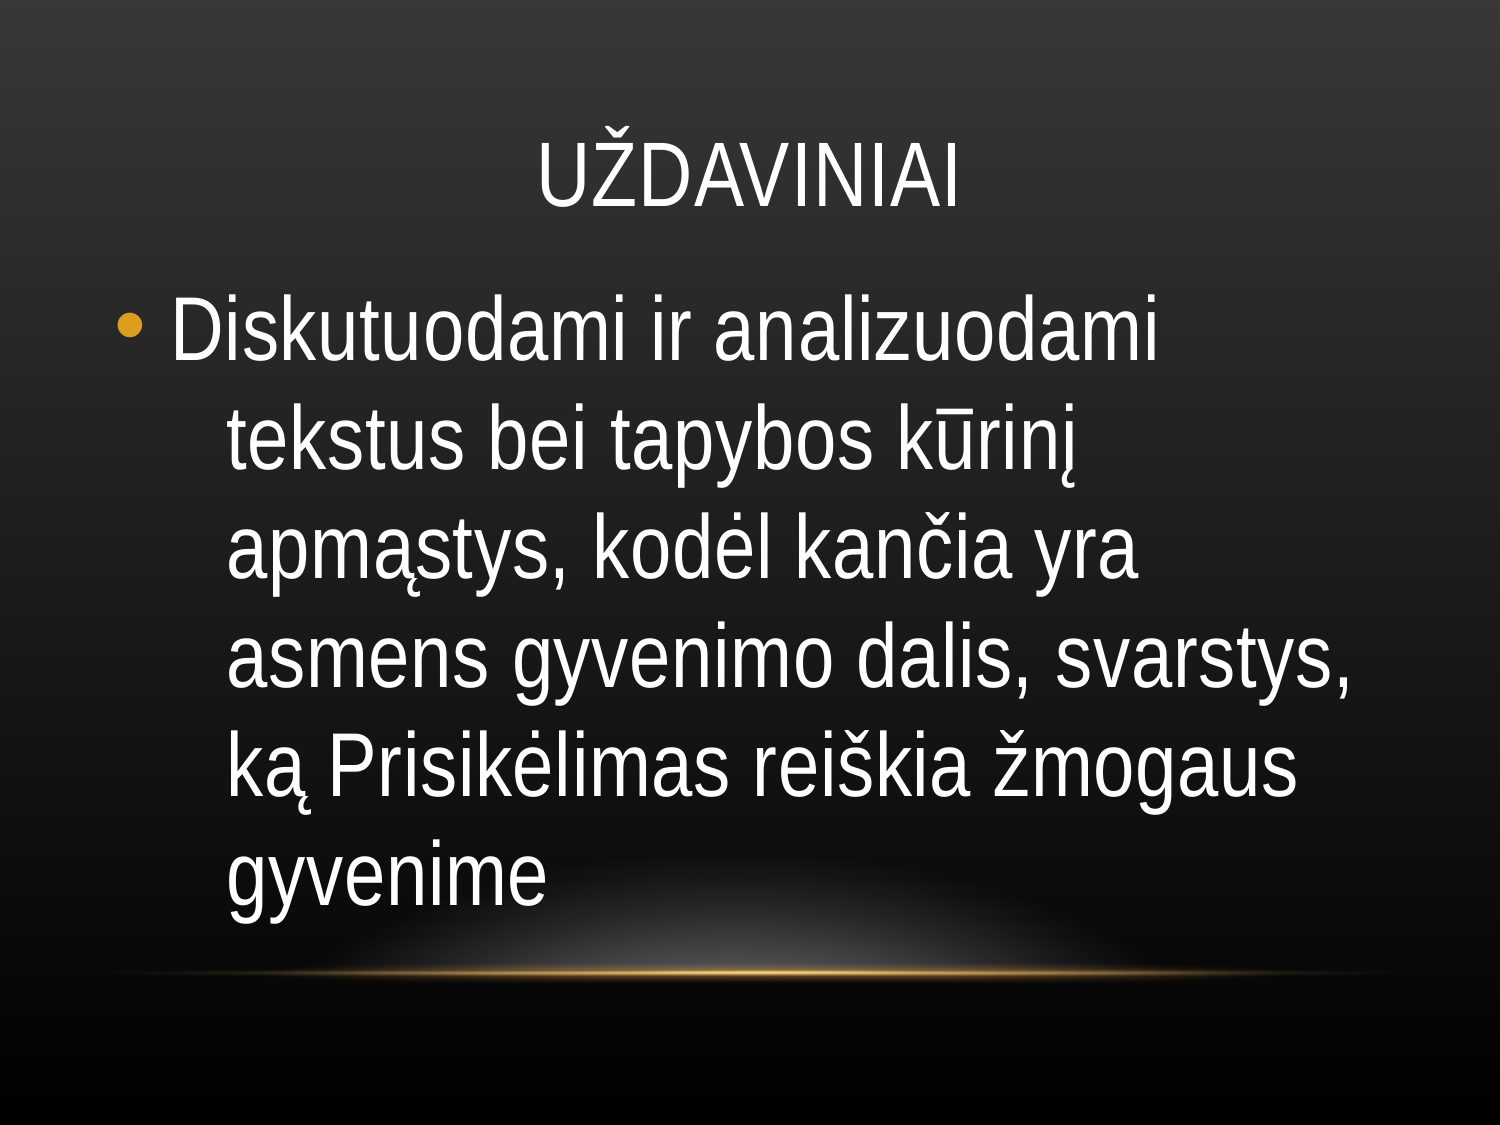

# Uždaviniai
Diskutuodami ir analizuodami tekstus bei tapybos kūrinį apmąstys, kodėl kančia yra asmens gyvenimo dalis, svarstys, ką Prisikėlimas reiškia žmogaus gyvenime